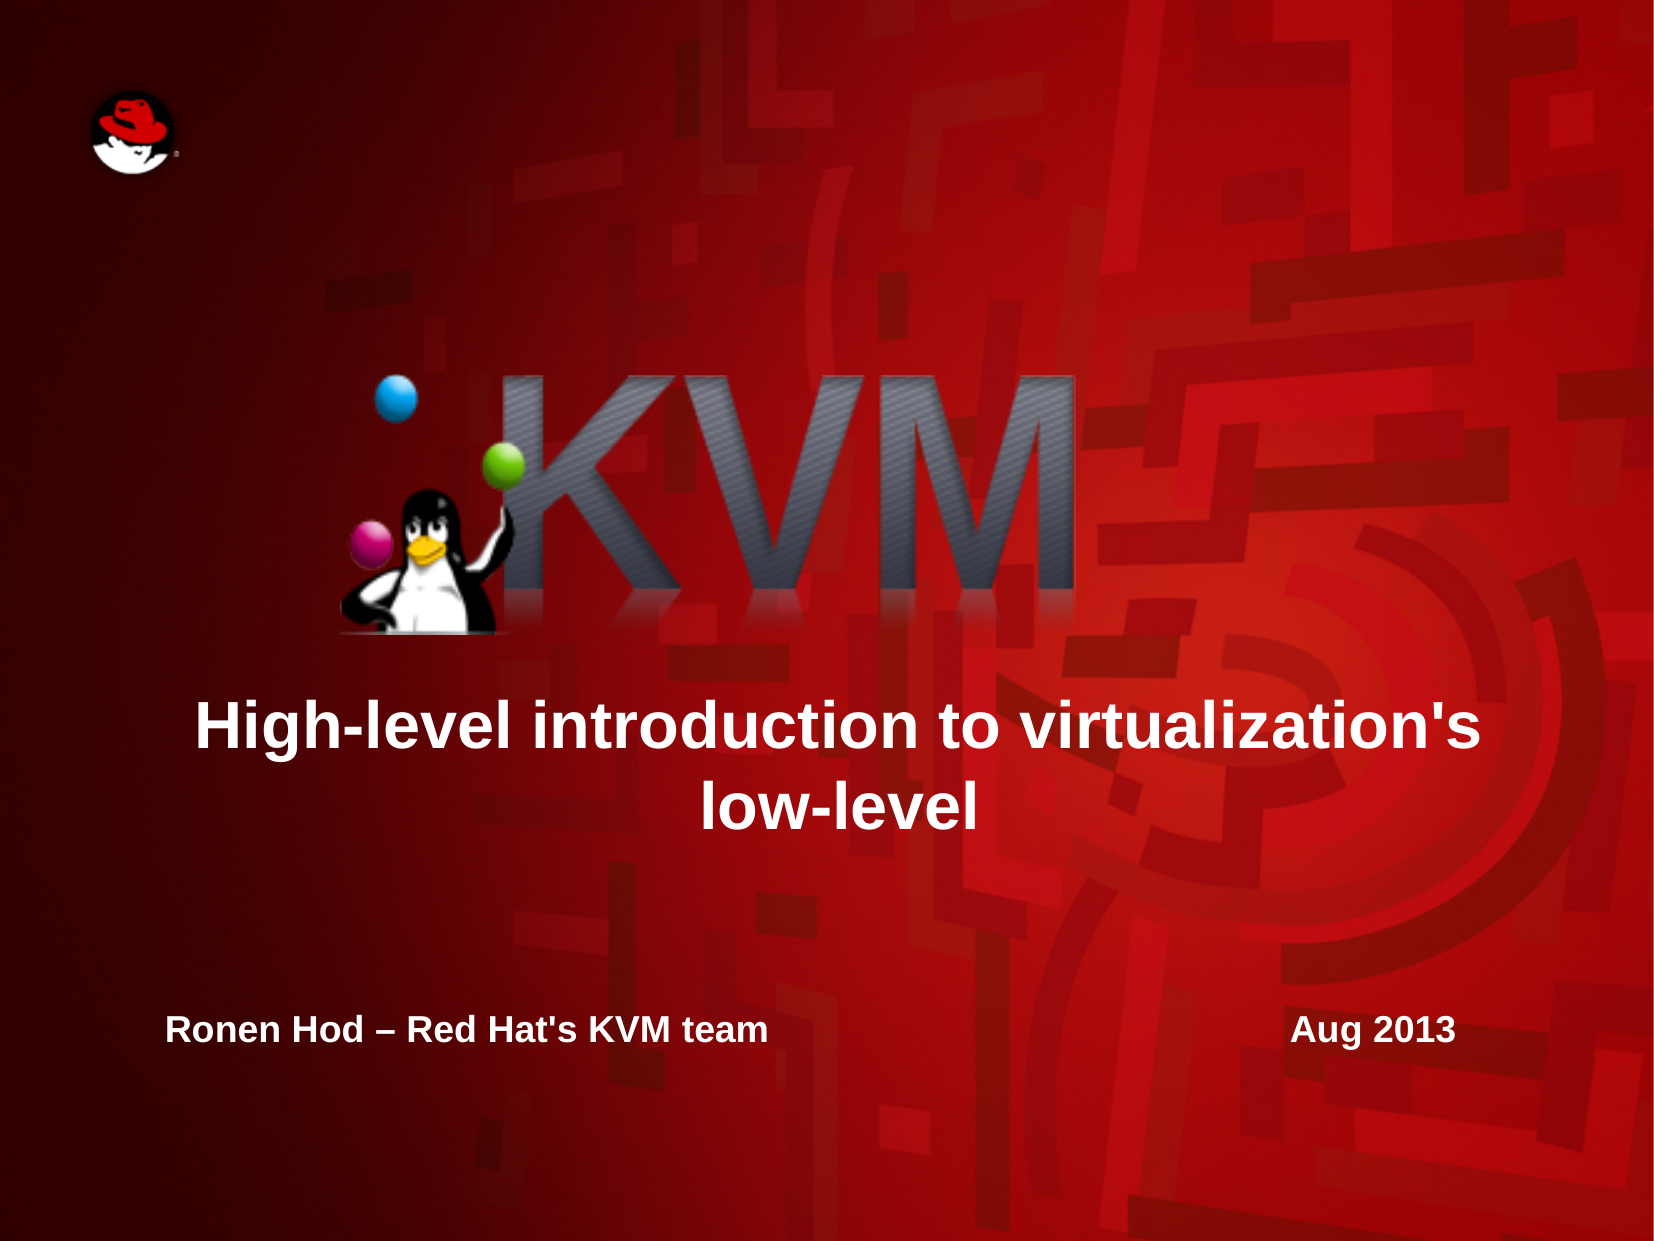

High-level introduction to virtualization's low-level
Ronen Hod – Red Hat's KVM team							Aug 2013